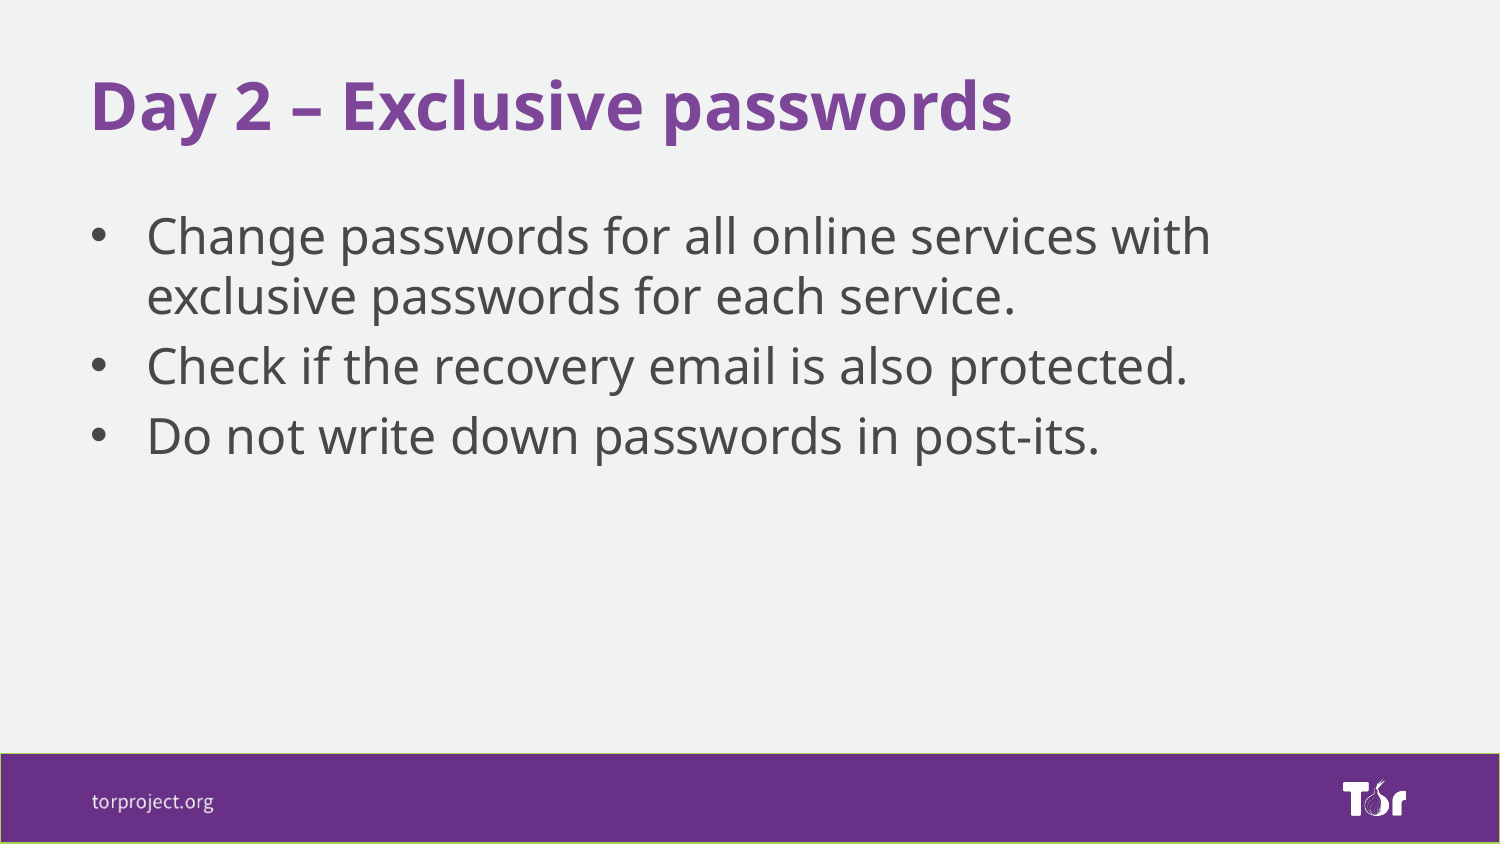

Day 2 – Exclusive passwords
Change passwords for all online services with exclusive passwords for each service.
Check if the recovery email is also protected.
Do not write down passwords in post-its.